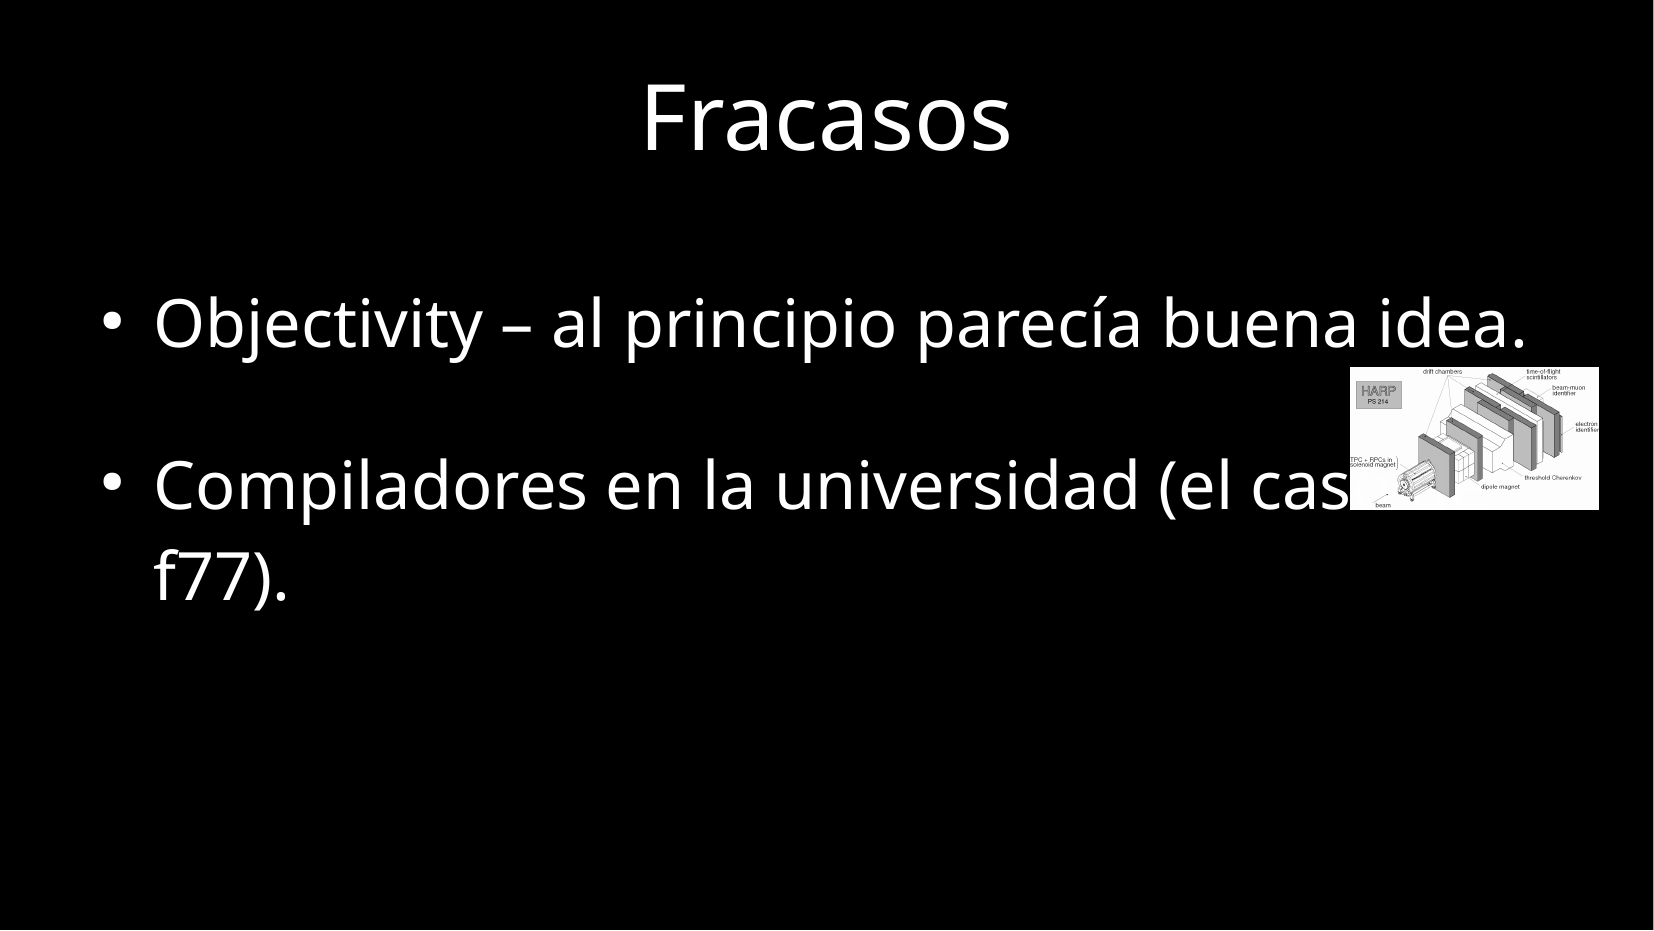

# Fracasos
Objectivity – al principio parecía buena idea.
Compiladores en la universidad (el caso de f77).